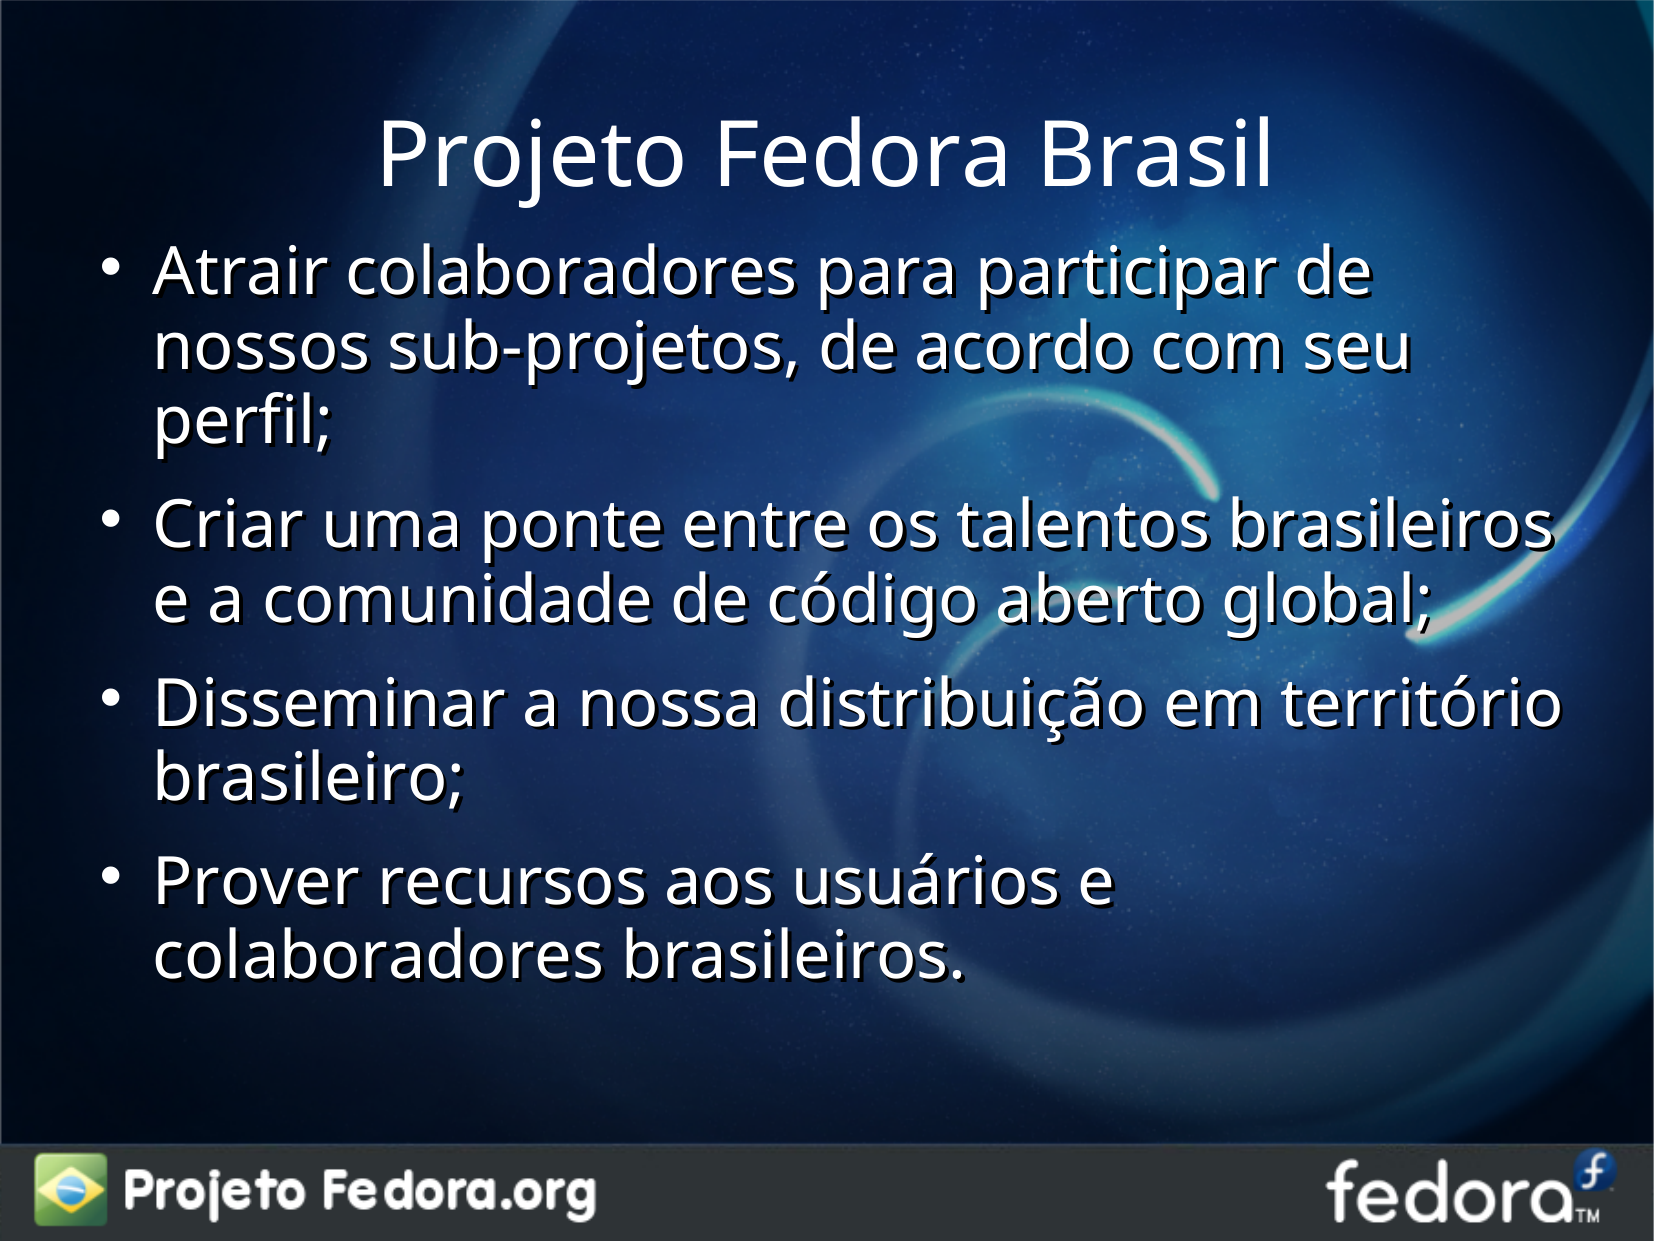

# Projeto Fedora Brasil
Atrair colaboradores para participar de nossos sub-projetos, de acordo com seu perfil;
Criar uma ponte entre os talentos brasileiros e a comunidade de código aberto global;
Disseminar a nossa distribuição em território brasileiro;
Prover recursos aos usuários e colaboradores brasileiros.